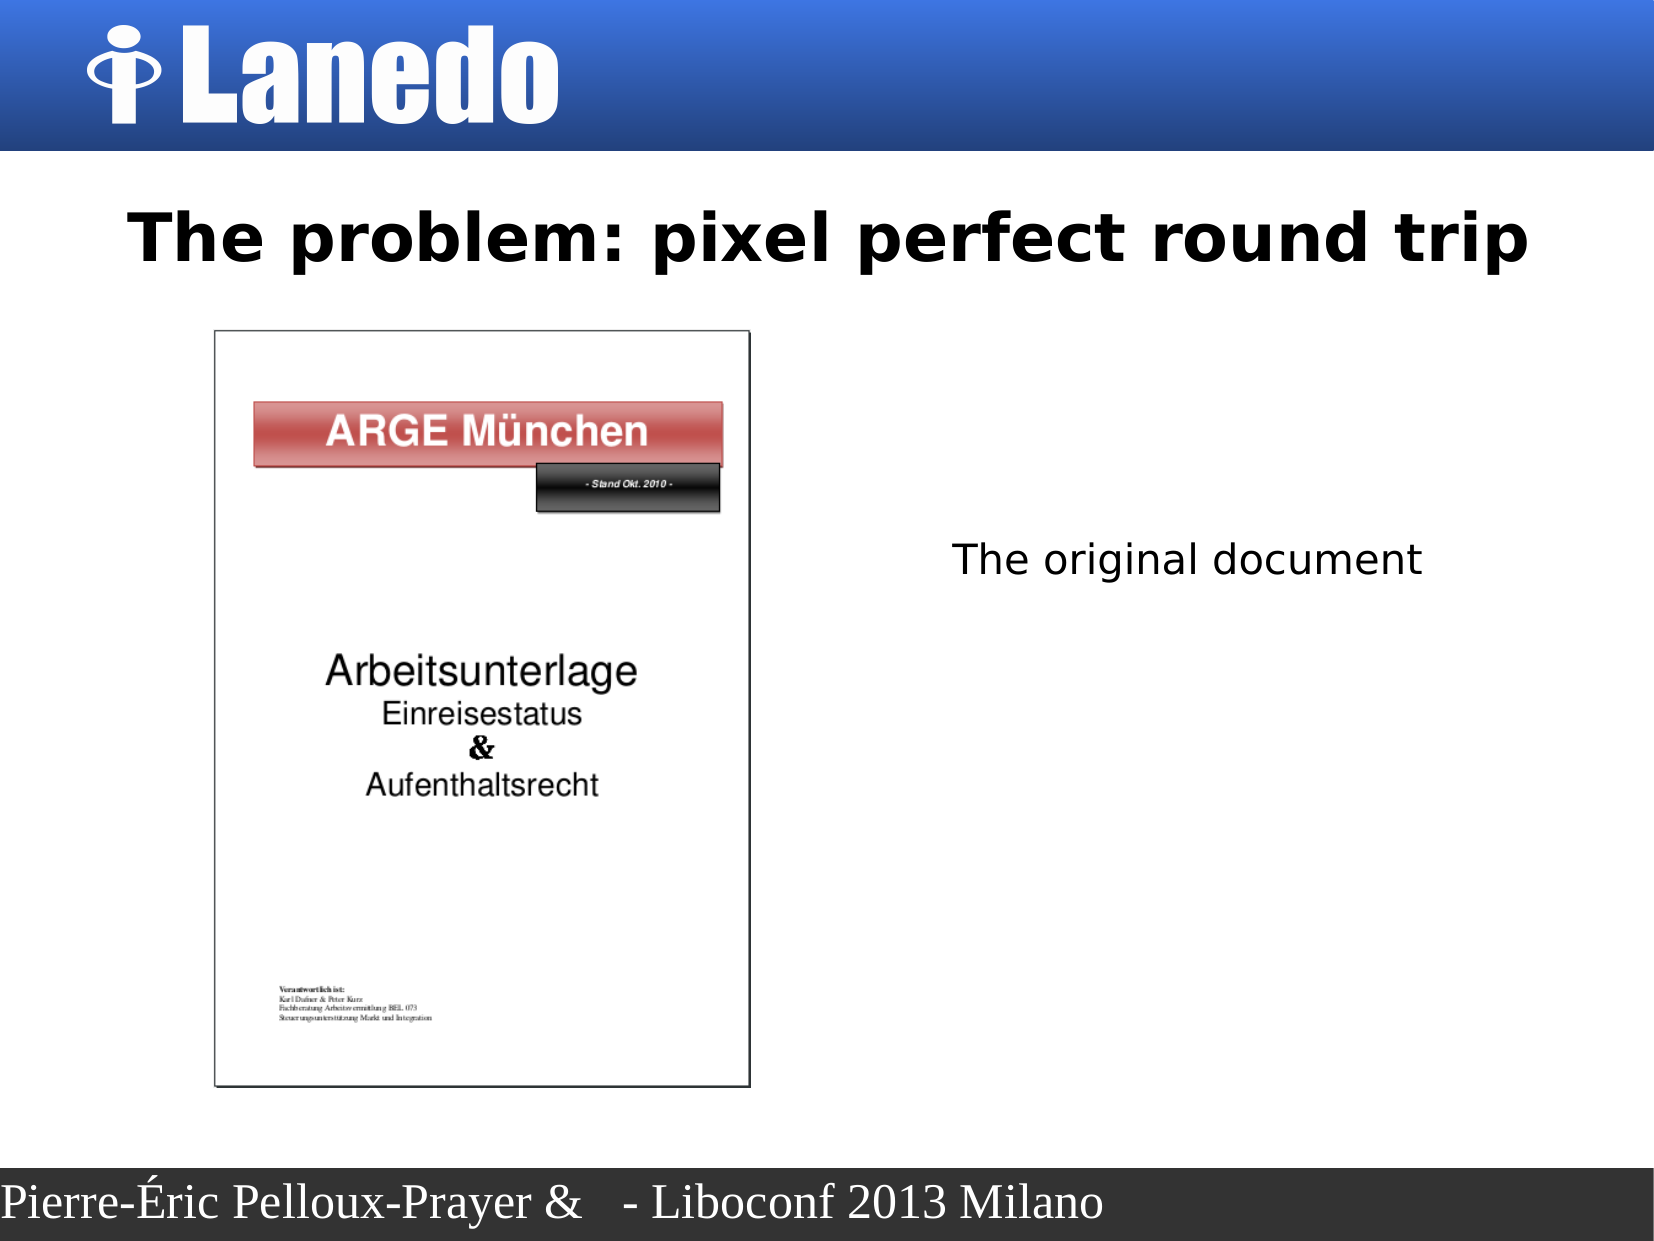

The problem: pixel perfect round trip
The original document